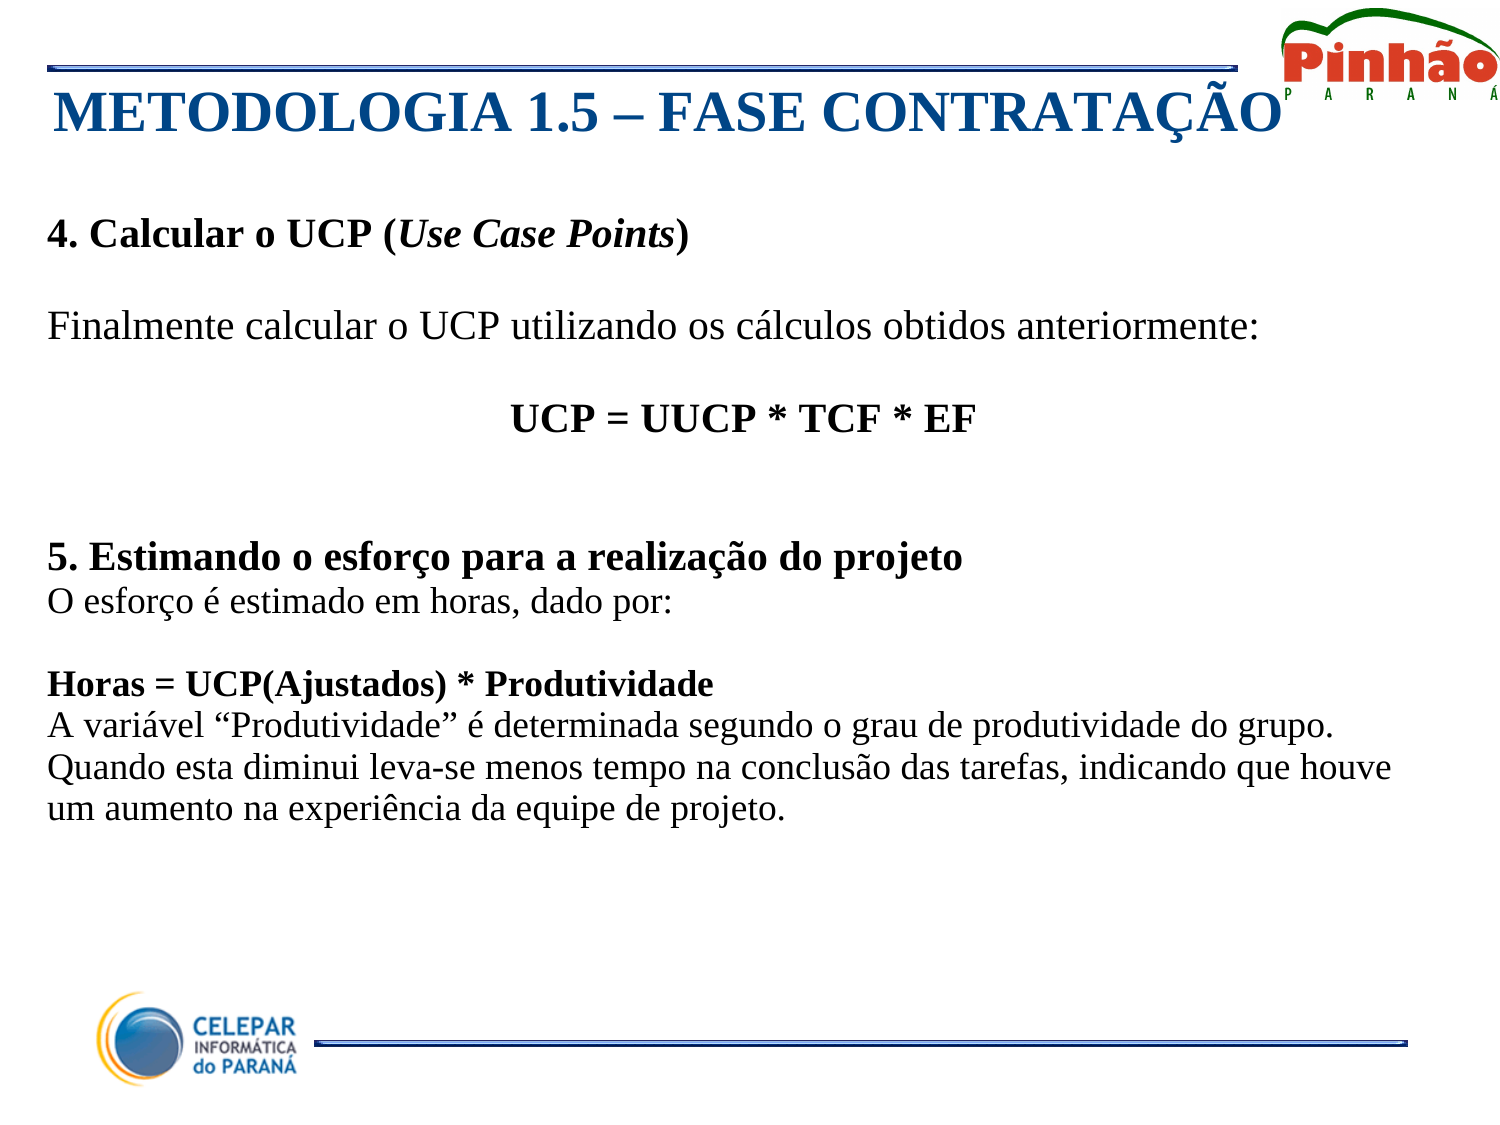

#
METODOLOGIA 1.5 – FASE CONTRATAÇÃO
4. Calcular o UCP (Use Case Points)
Finalmente calcular o UCP utilizando os cálculos obtidos anteriormente:
UCP = UUCP * TCF * EF
5. Estimando o esforço para a realização do projeto
O esforço é estimado em horas, dado por:
Horas = UCP(Ajustados) * Produtividade
A variável “Produtividade” é determinada segundo o grau de produtividade do grupo. Quando esta diminui leva-se menos tempo na conclusão das tarefas, indicando que houve um aumento na experiência da equipe de projeto.